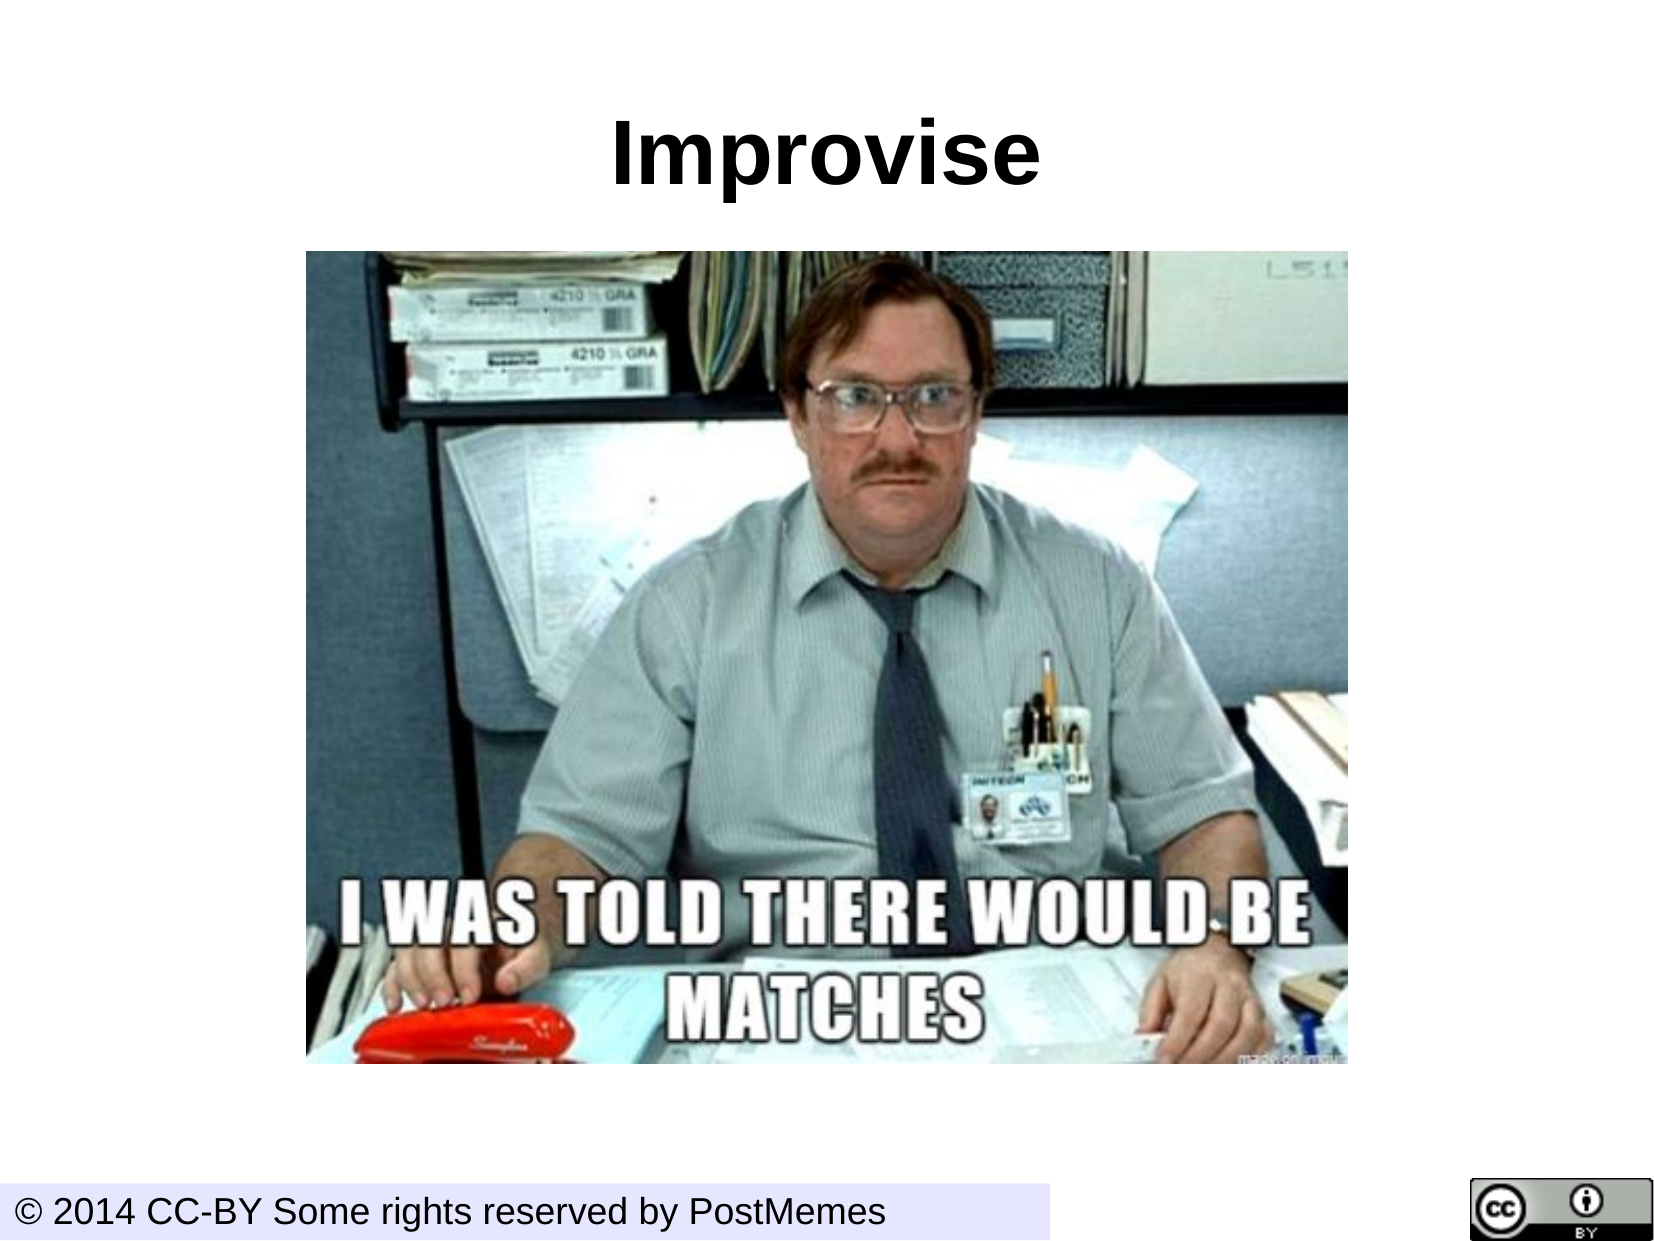

# Improvise
© 2014 CC-BY Some rights reserved by PostMemes